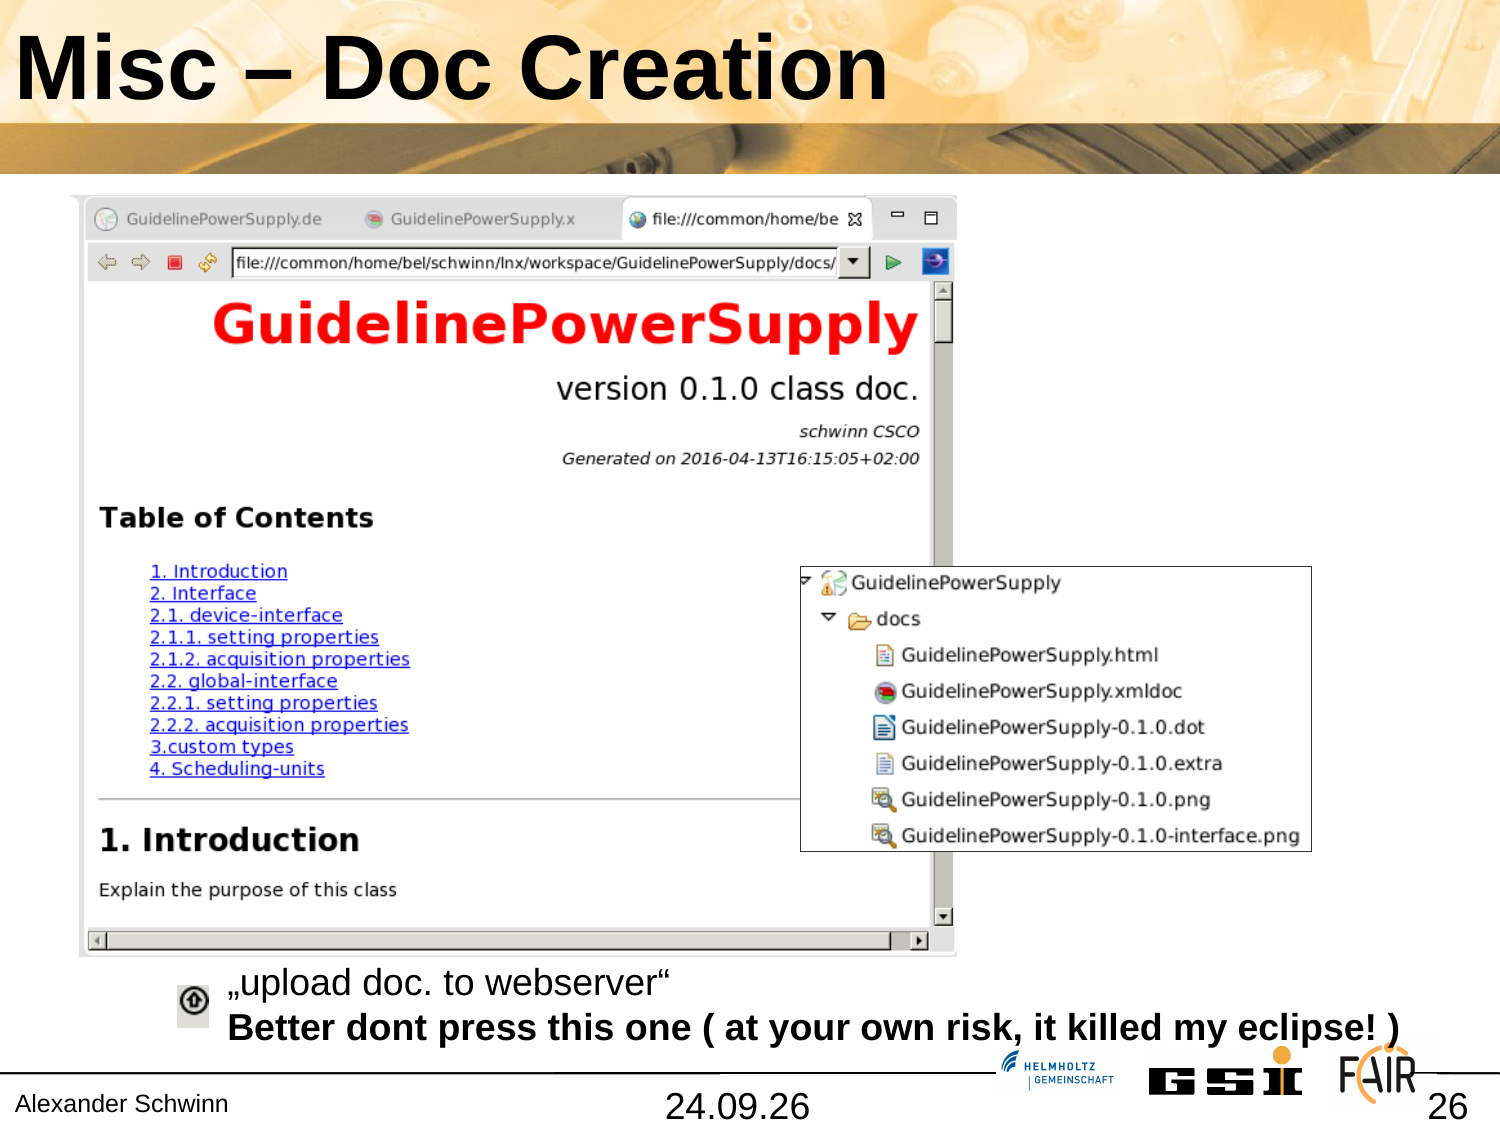

# Misc – Doc Creation
„upload doc. to webserver“
Better dont press this one ( at your own risk, it killed my eclipse! )
26